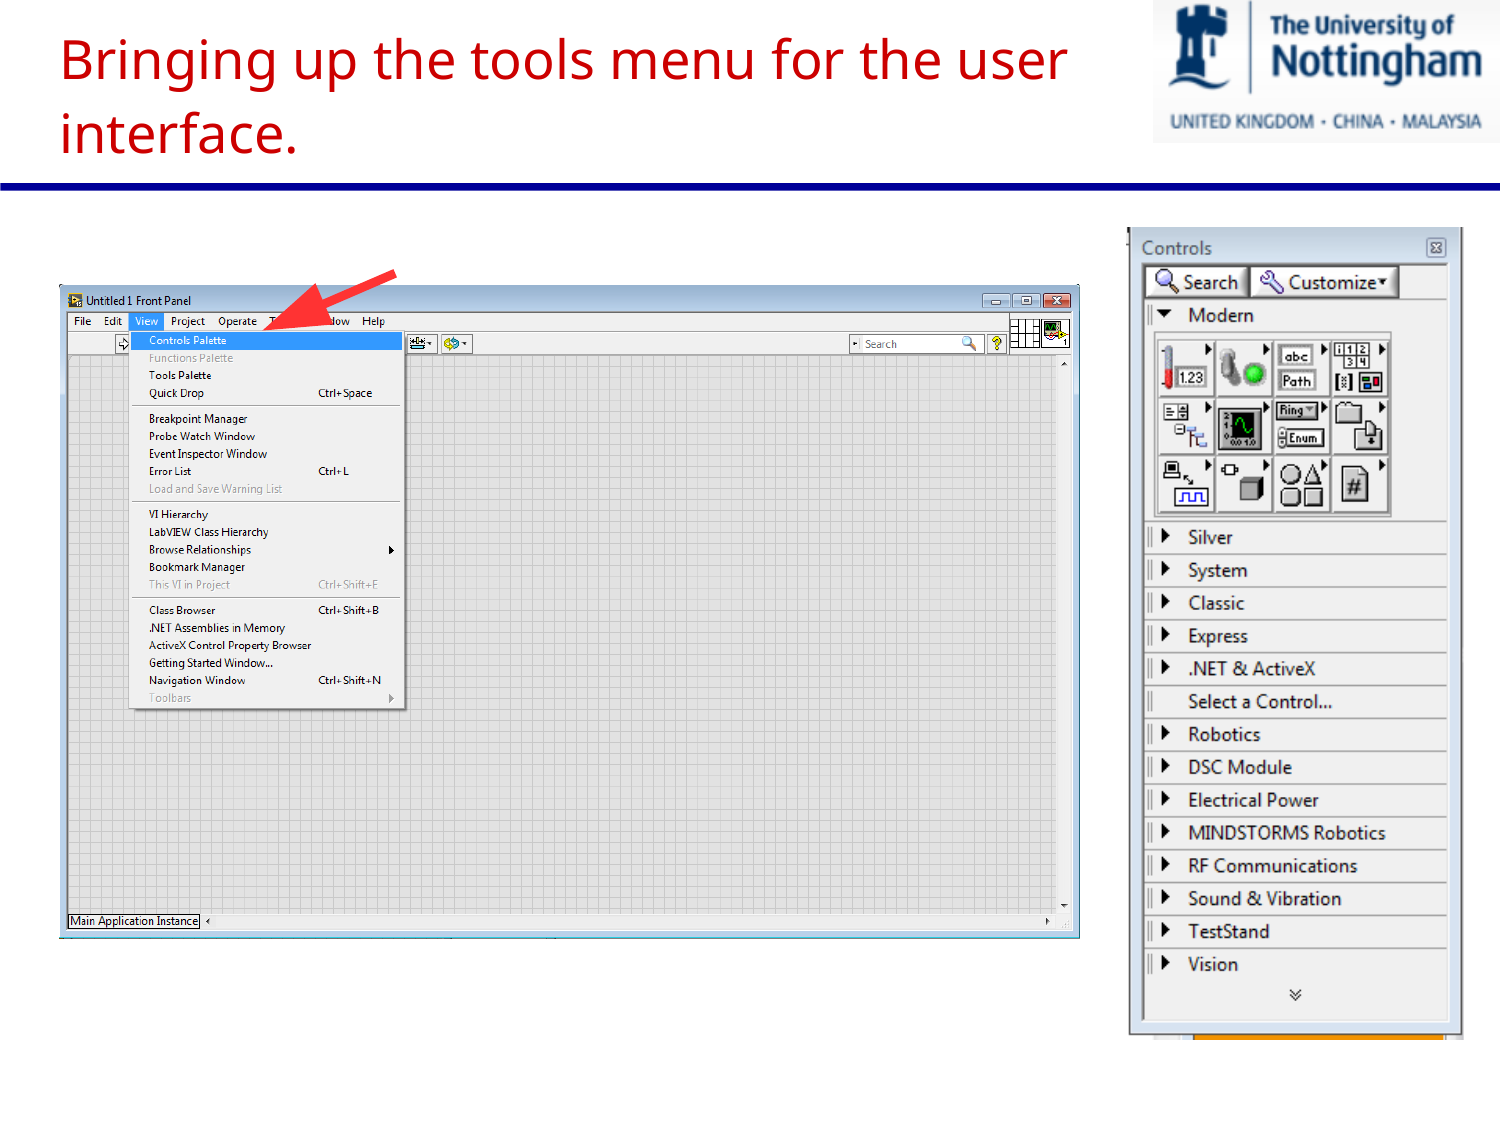

# Bringing up the tools menu for the user interface.